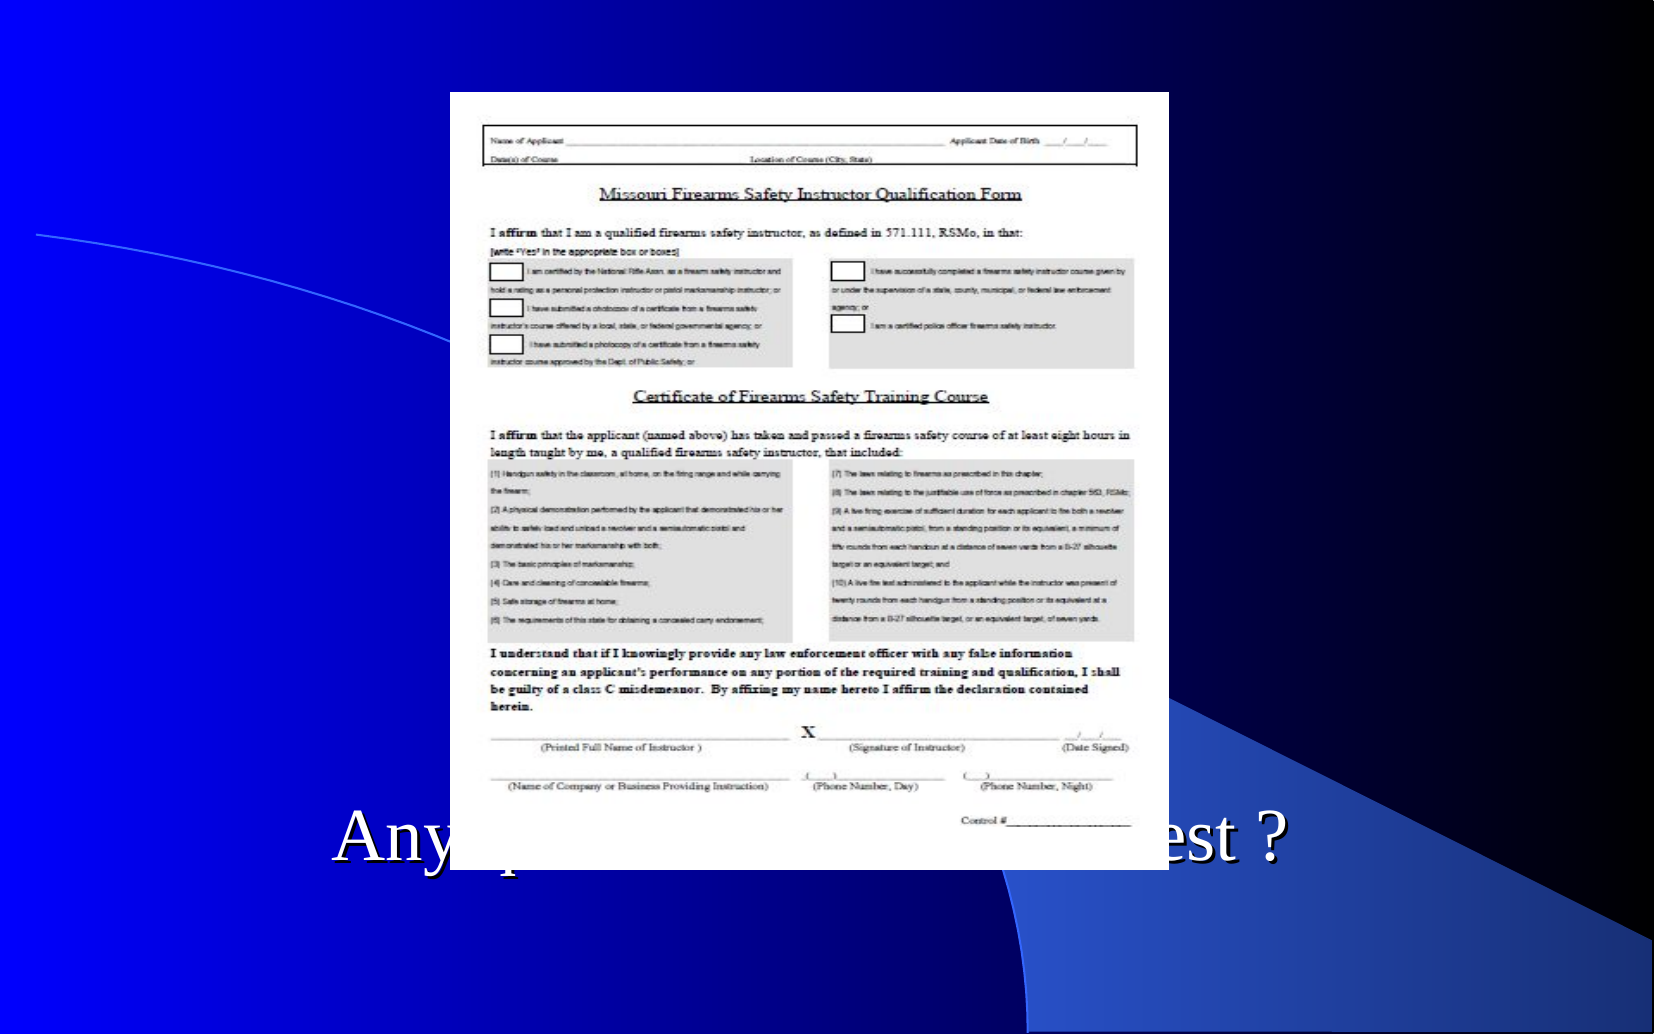

# Summary
General Discussion
Instructor Qualification Form
& what to do with it.
Any questions Before the Test ?